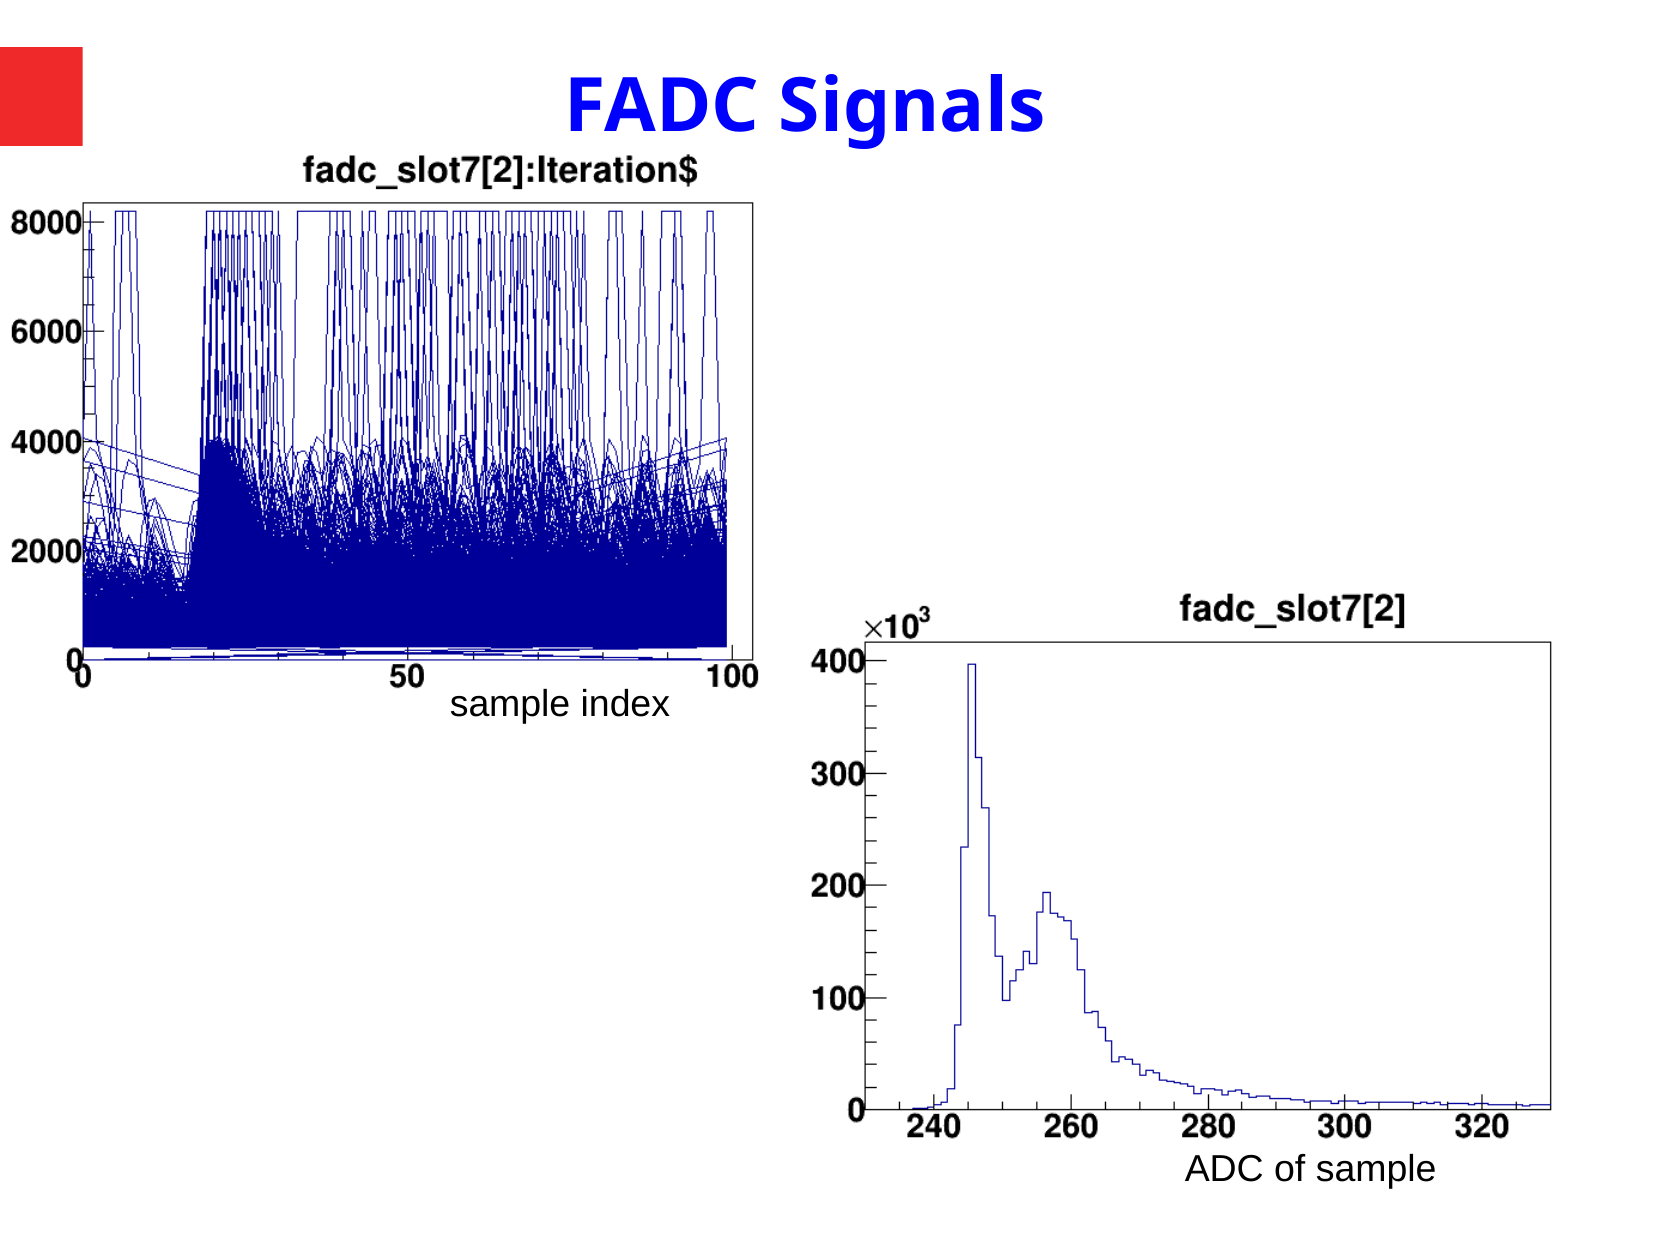

# FADC Signals
sample index
3
ADC of sample